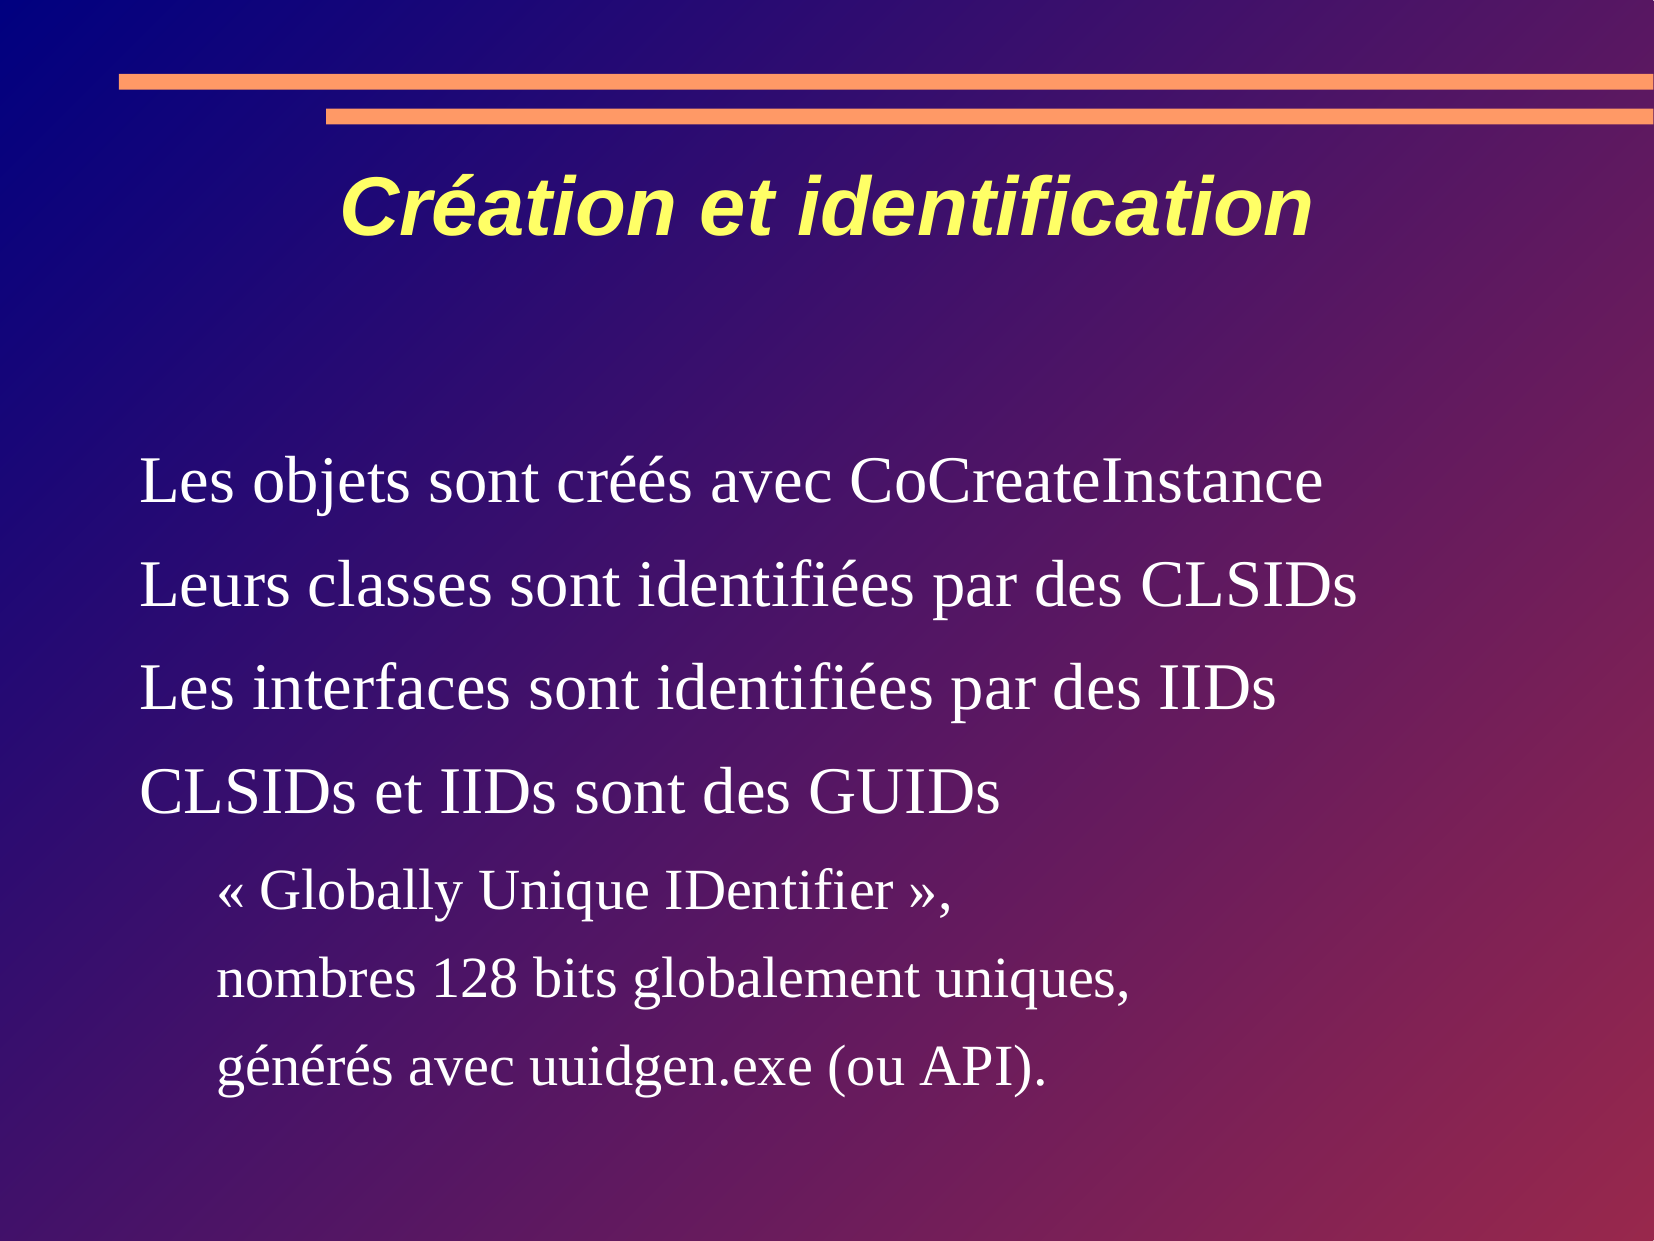

# Création et identification
Les objets sont créés avec CoCreateInstance
Leurs classes sont identifiées par des CLSIDs
Les interfaces sont identifiées par des IIDs
CLSIDs et IIDs sont des GUIDs
« Globally Unique IDentifier »,
nombres 128 bits globalement uniques,
générés avec uuidgen.exe (ou API).